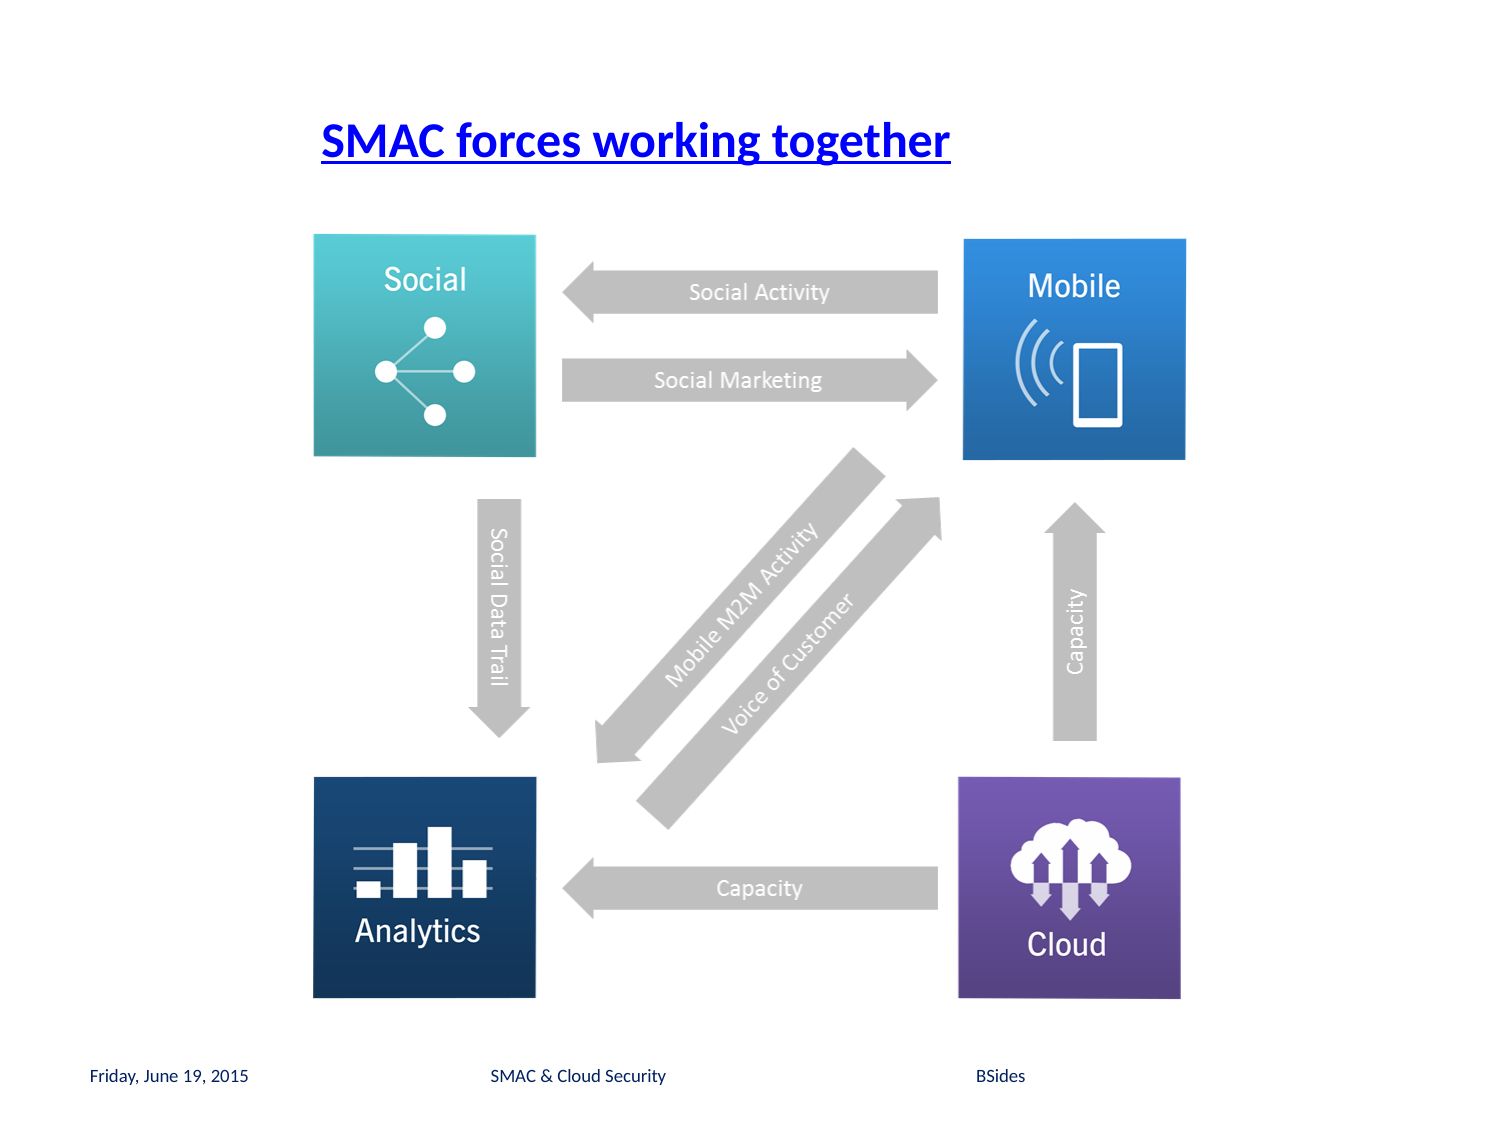

SMAC forces working together
Friday, June 19, 2015 SMAC & Cloud Security BSides